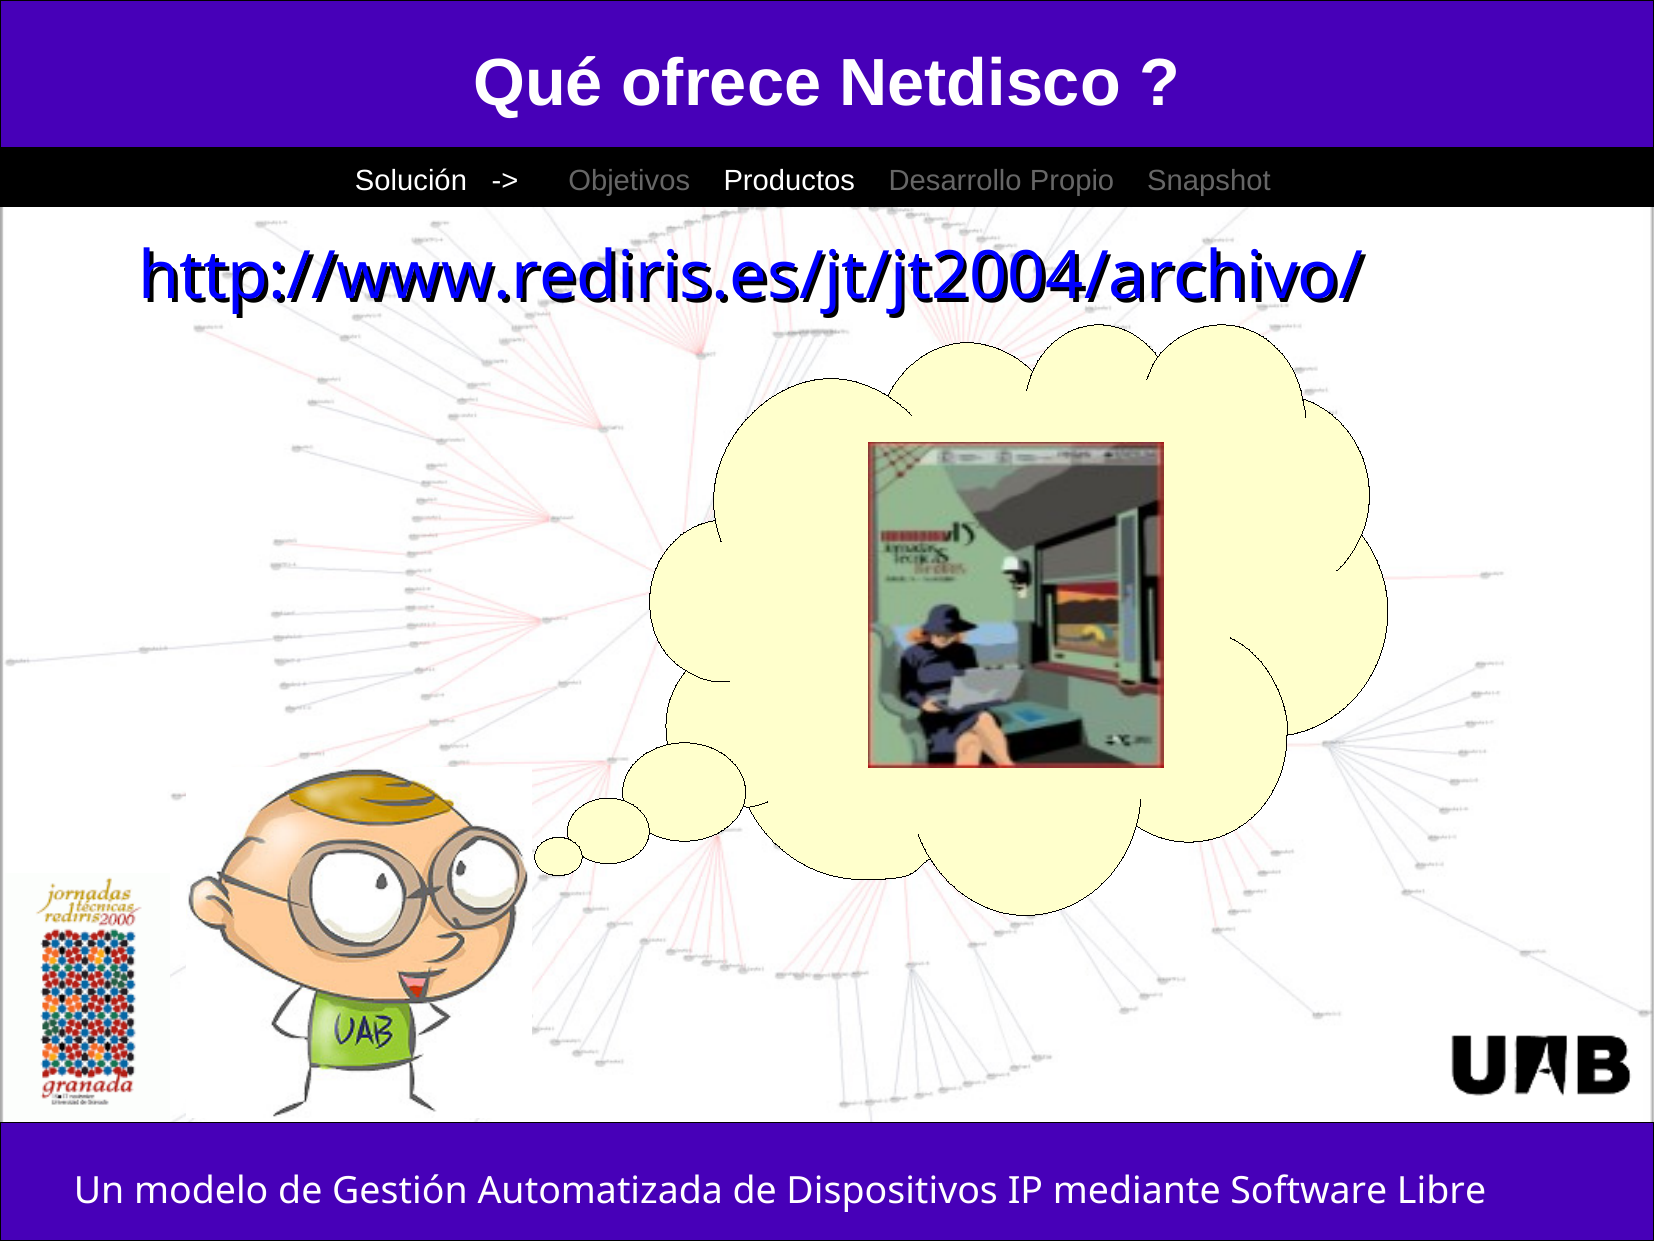

# Qué ofrece Netdisco ?
 Solución -> Objetivos Productos Desarrollo Propio Snapshot
http://www.rediris.es/jt/jt2004/archivo/